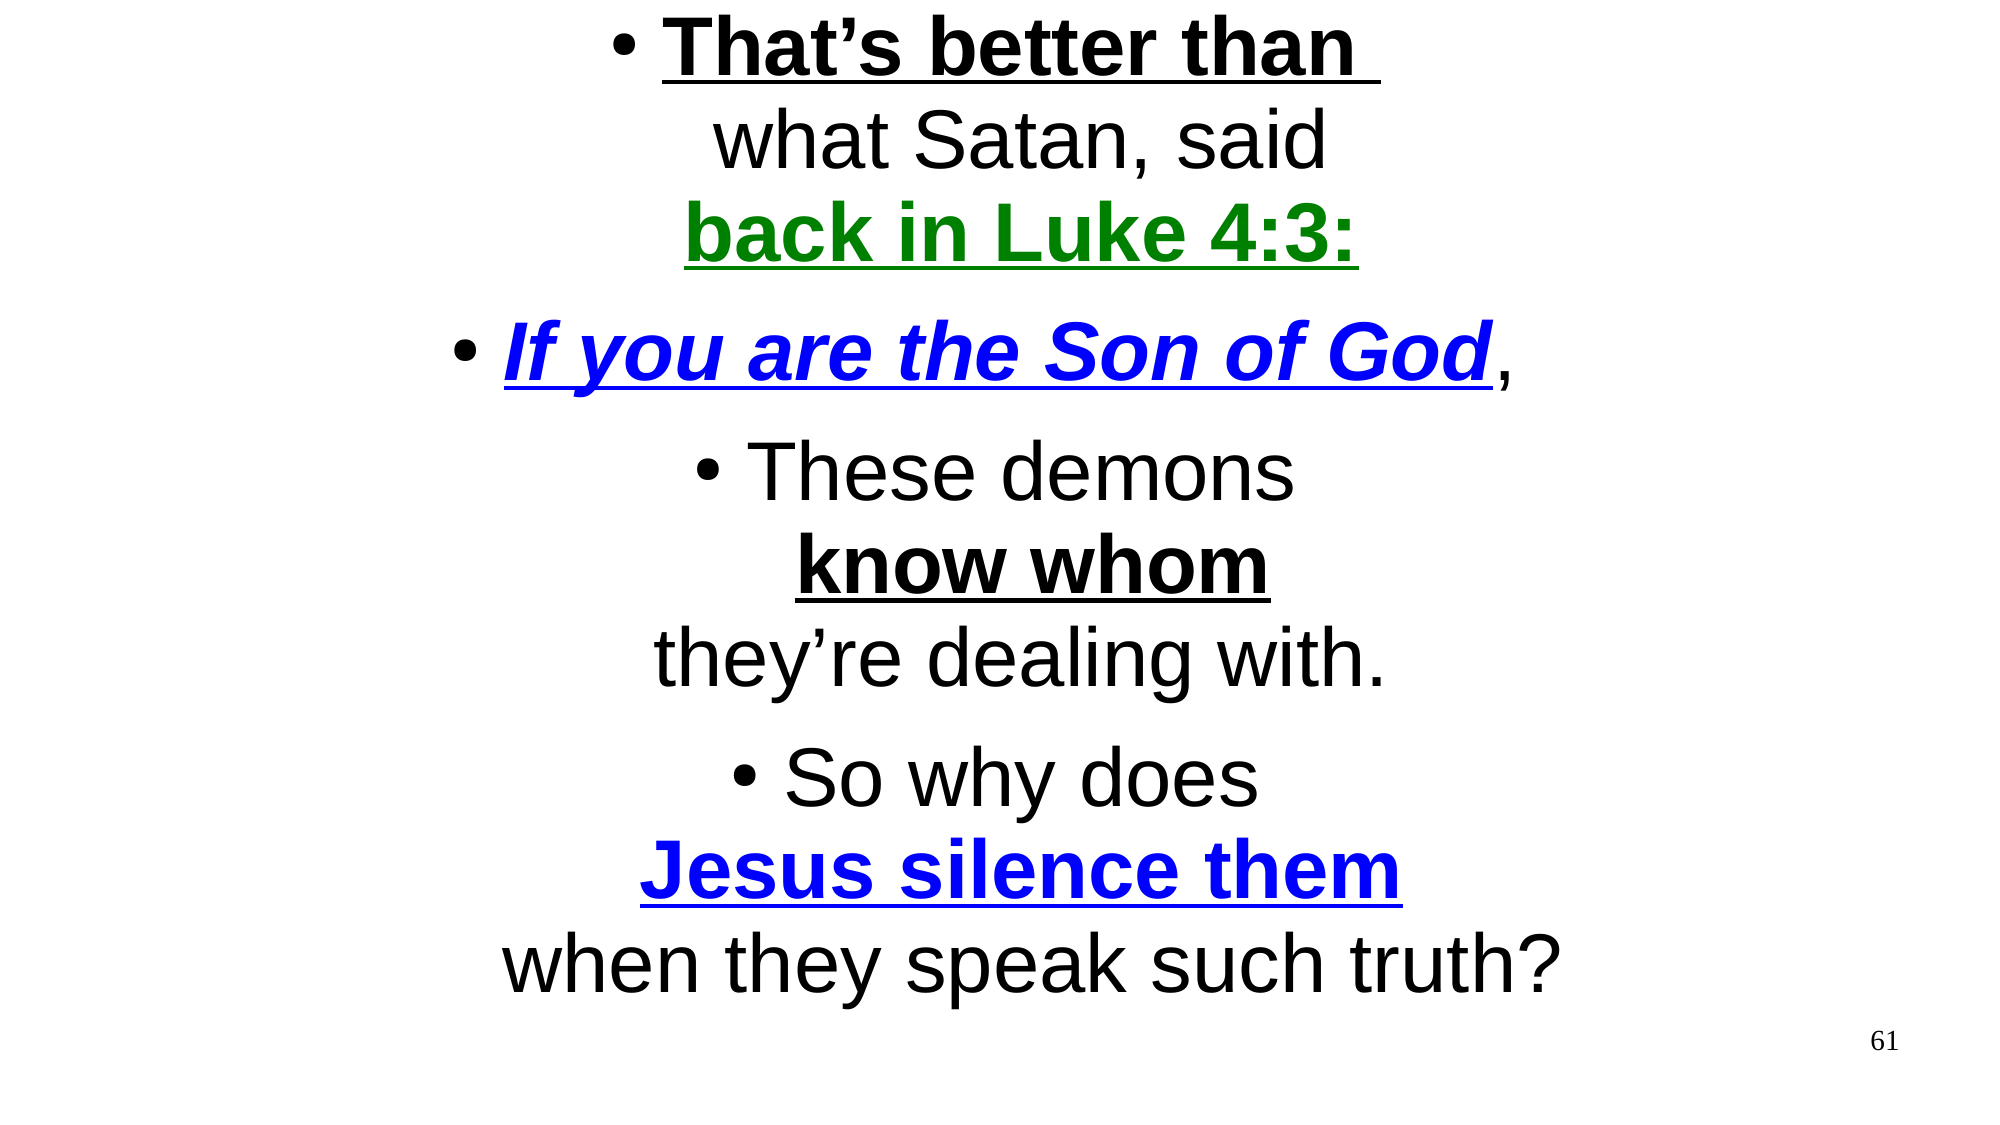

# That’s better than what Satan, said back in Luke 4:3:
If you are the Son of God,
These demons
 know whom
they’re dealing with.
So why does
Jesus silence them
when they speak such truth?
61